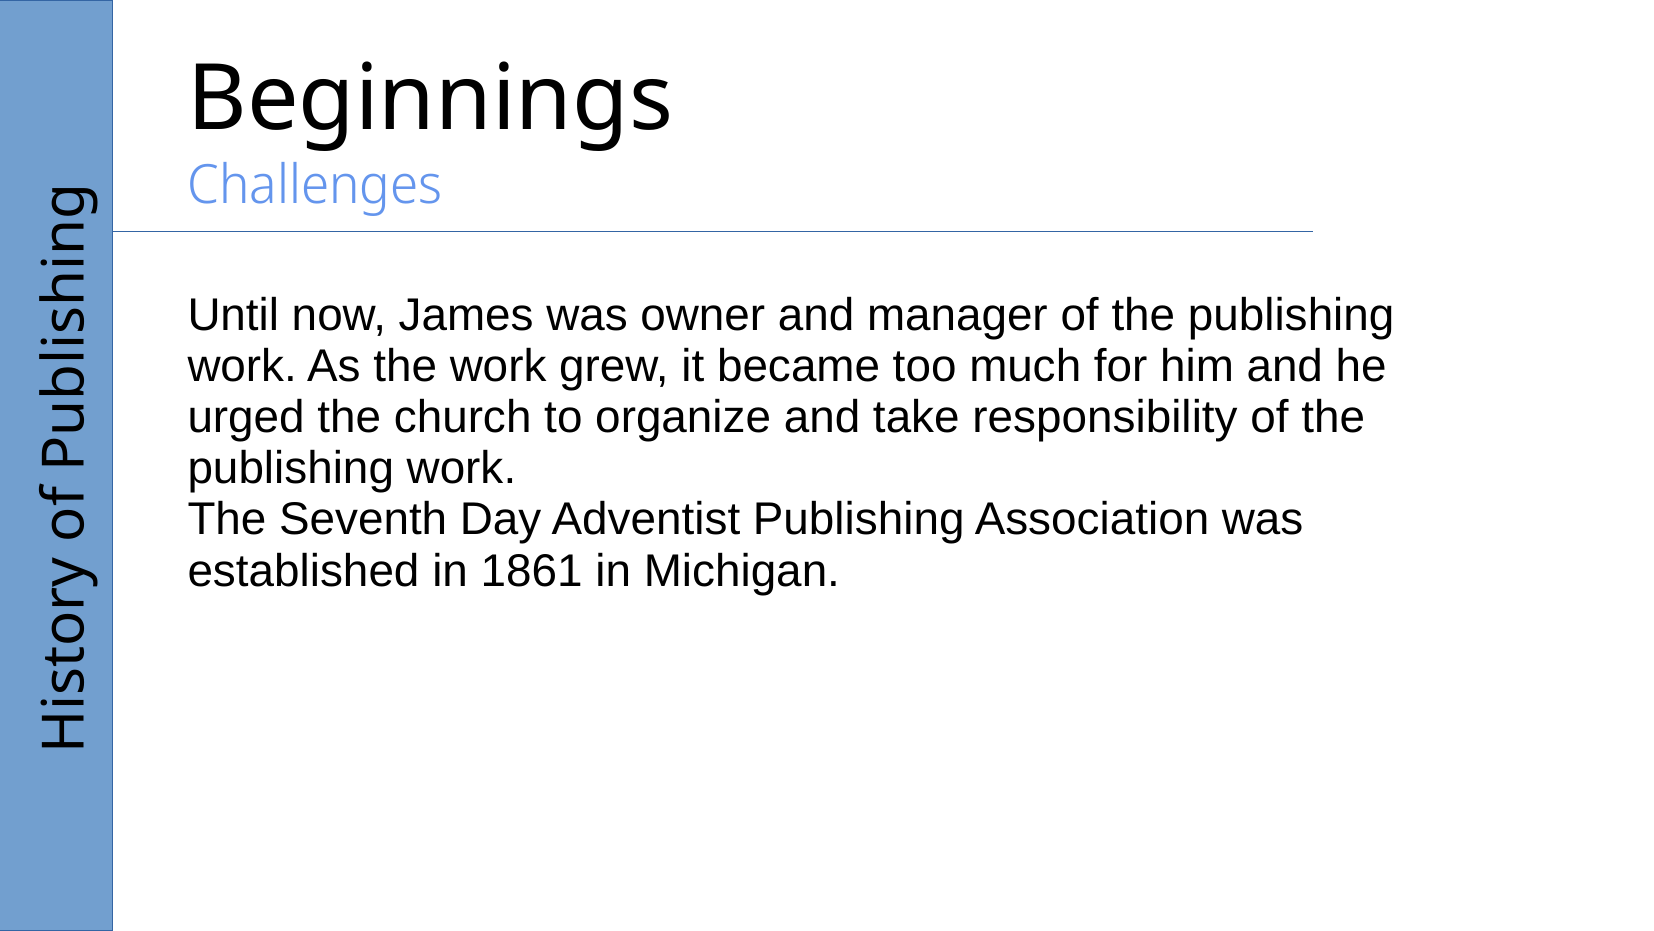

# Beginnings
Challenges
Until now, James was owner and manager of the publishing work. As the work grew, it became too much for him and he urged the church to organize and take responsibility of the publishing work.
The Seventh Day Adventist Publishing Association was established in 1861 in Michigan.
History of Publishing